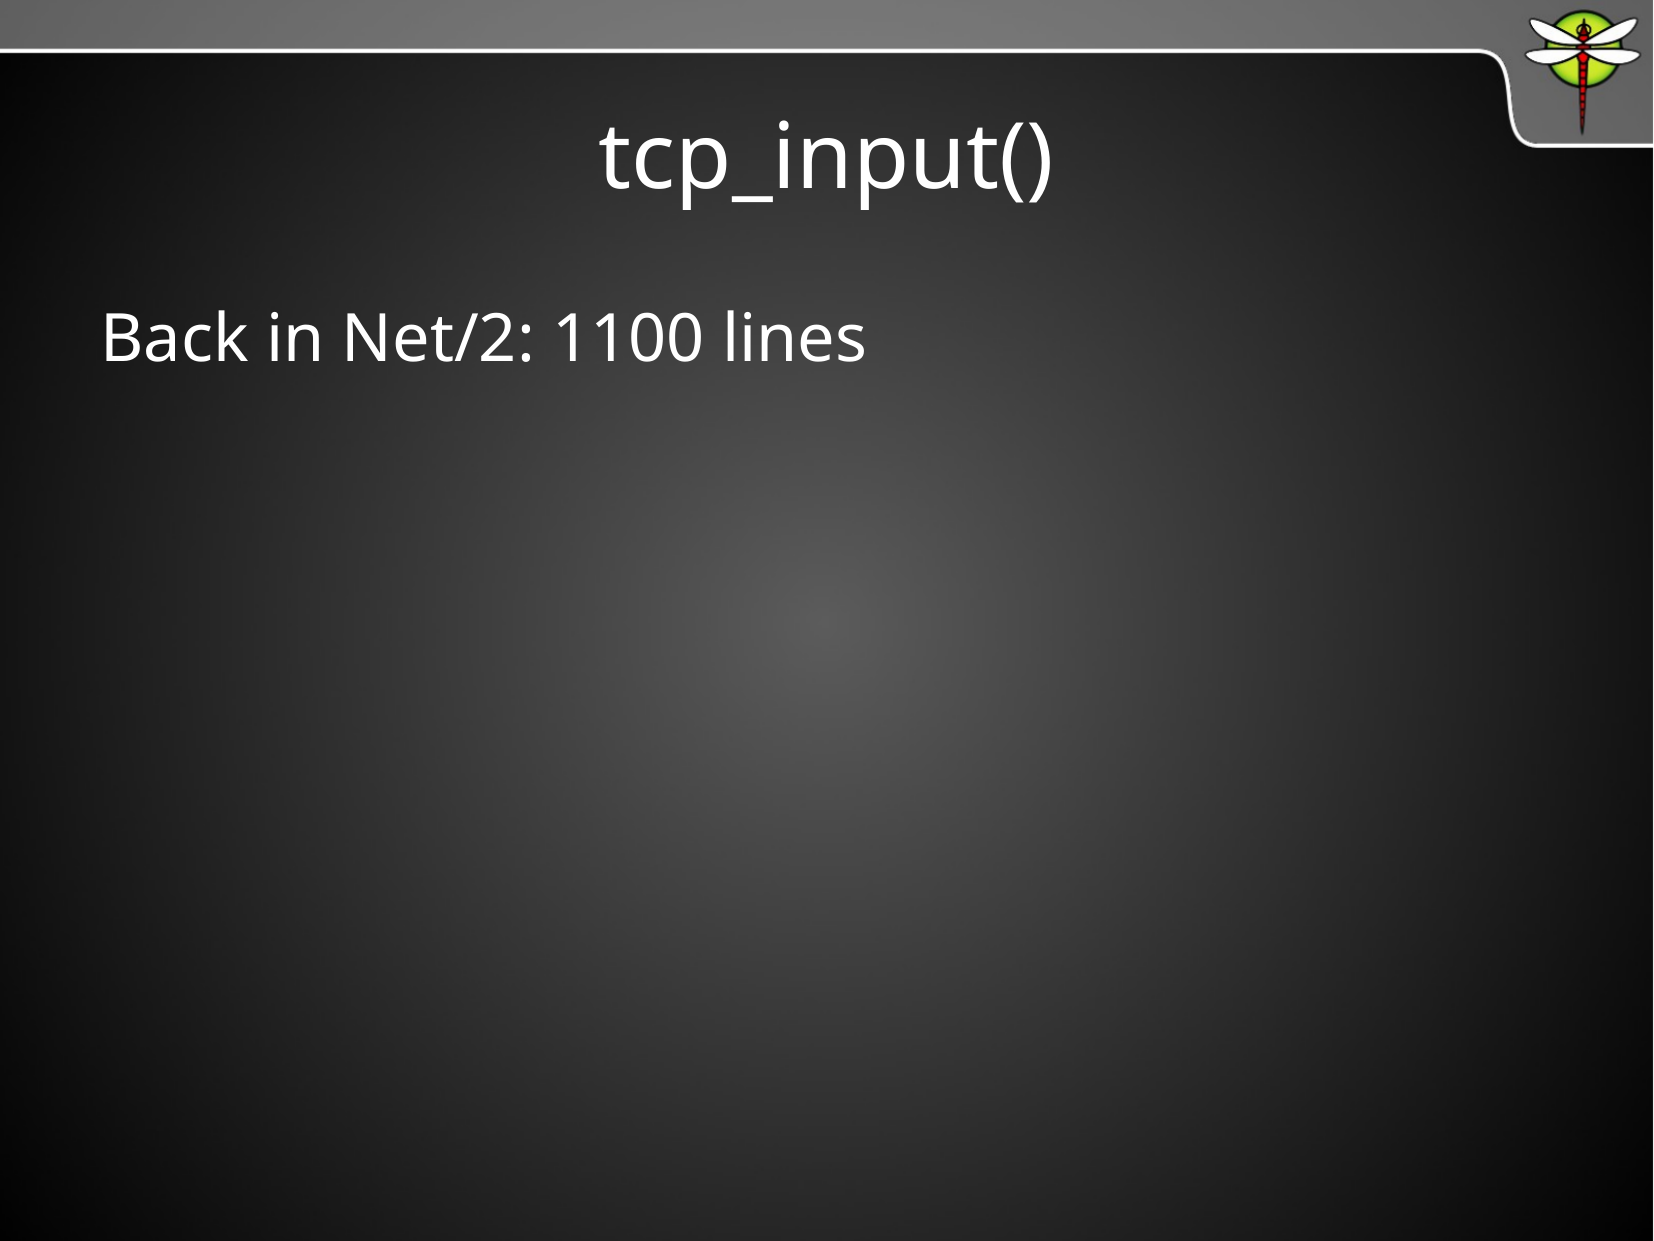

# tcp_input()
Back in Net/2: 1100 lines